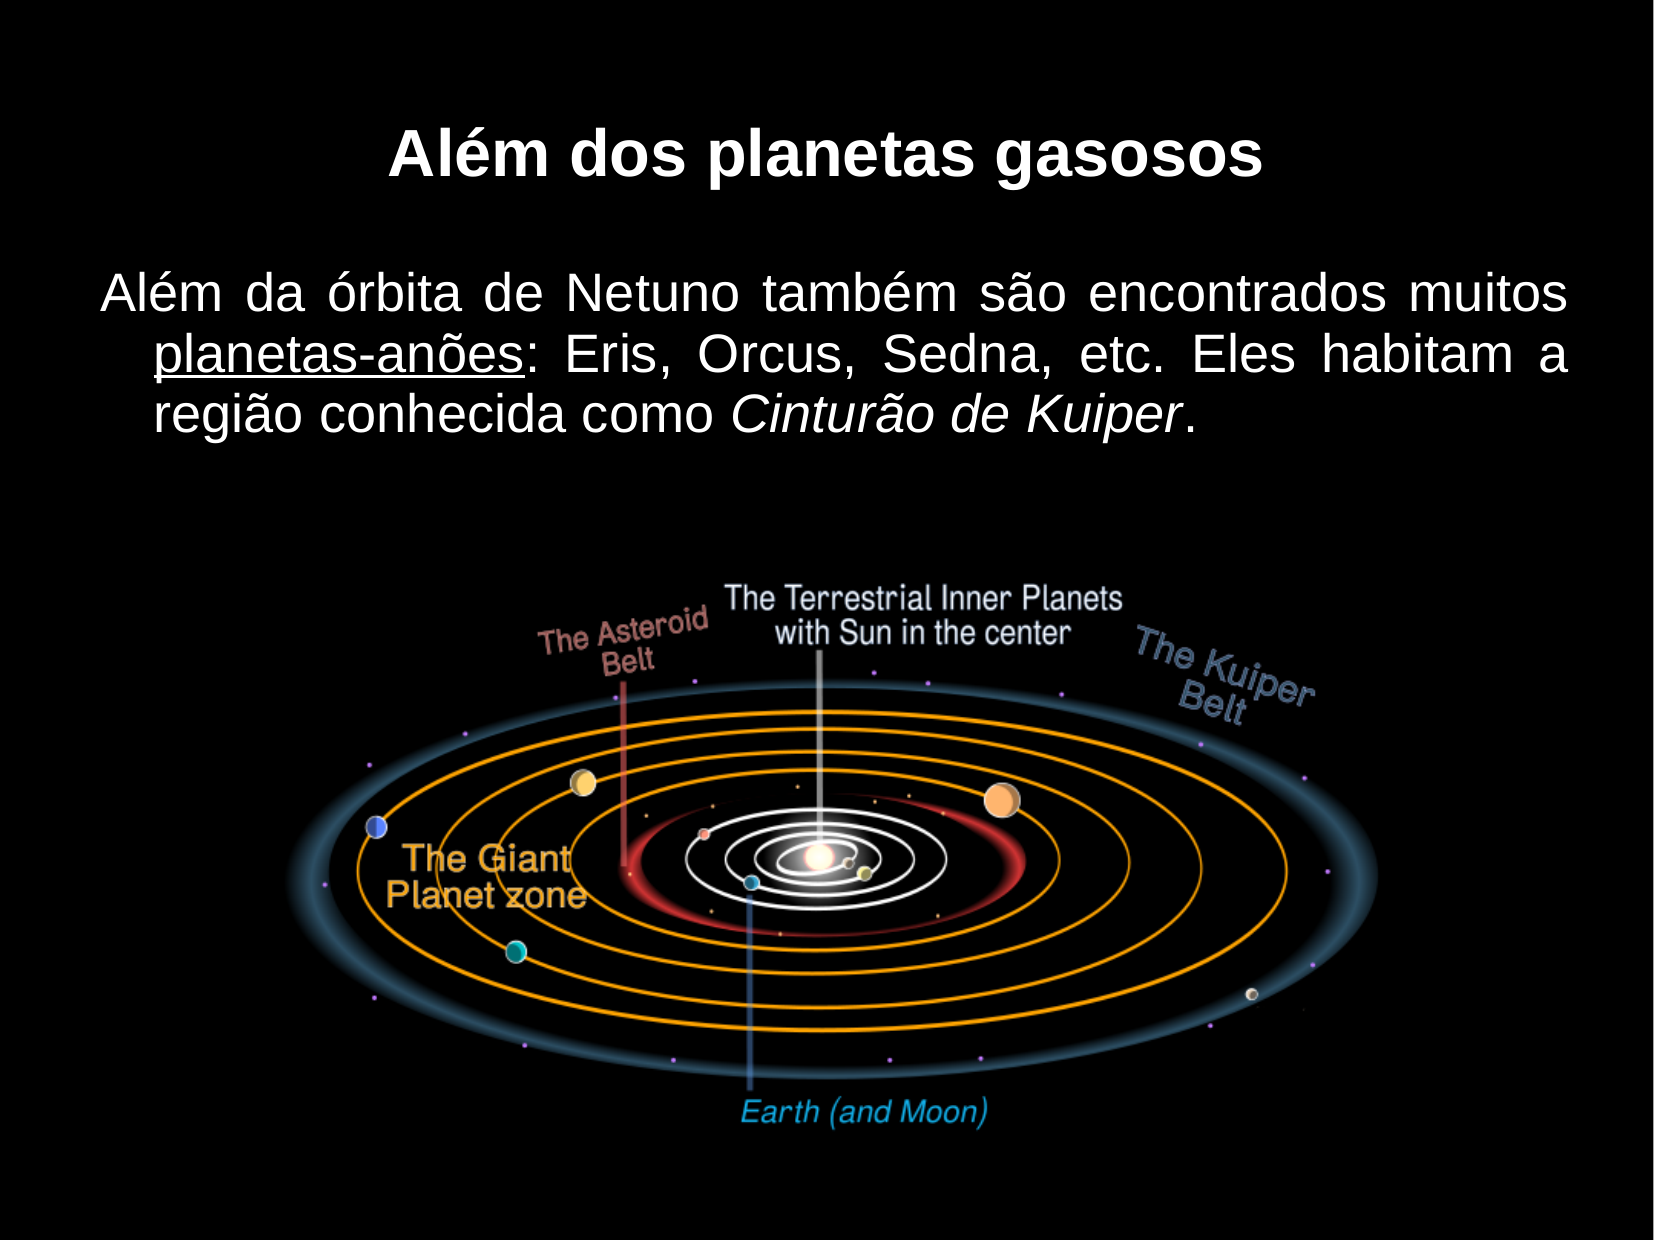

# Além dos planetas gasosos
Além da órbita de Netuno também são encontrados muitos planetas-anões: Eris, Orcus, Sedna, etc. Eles habitam a região conhecida como Cinturão de Kuiper.